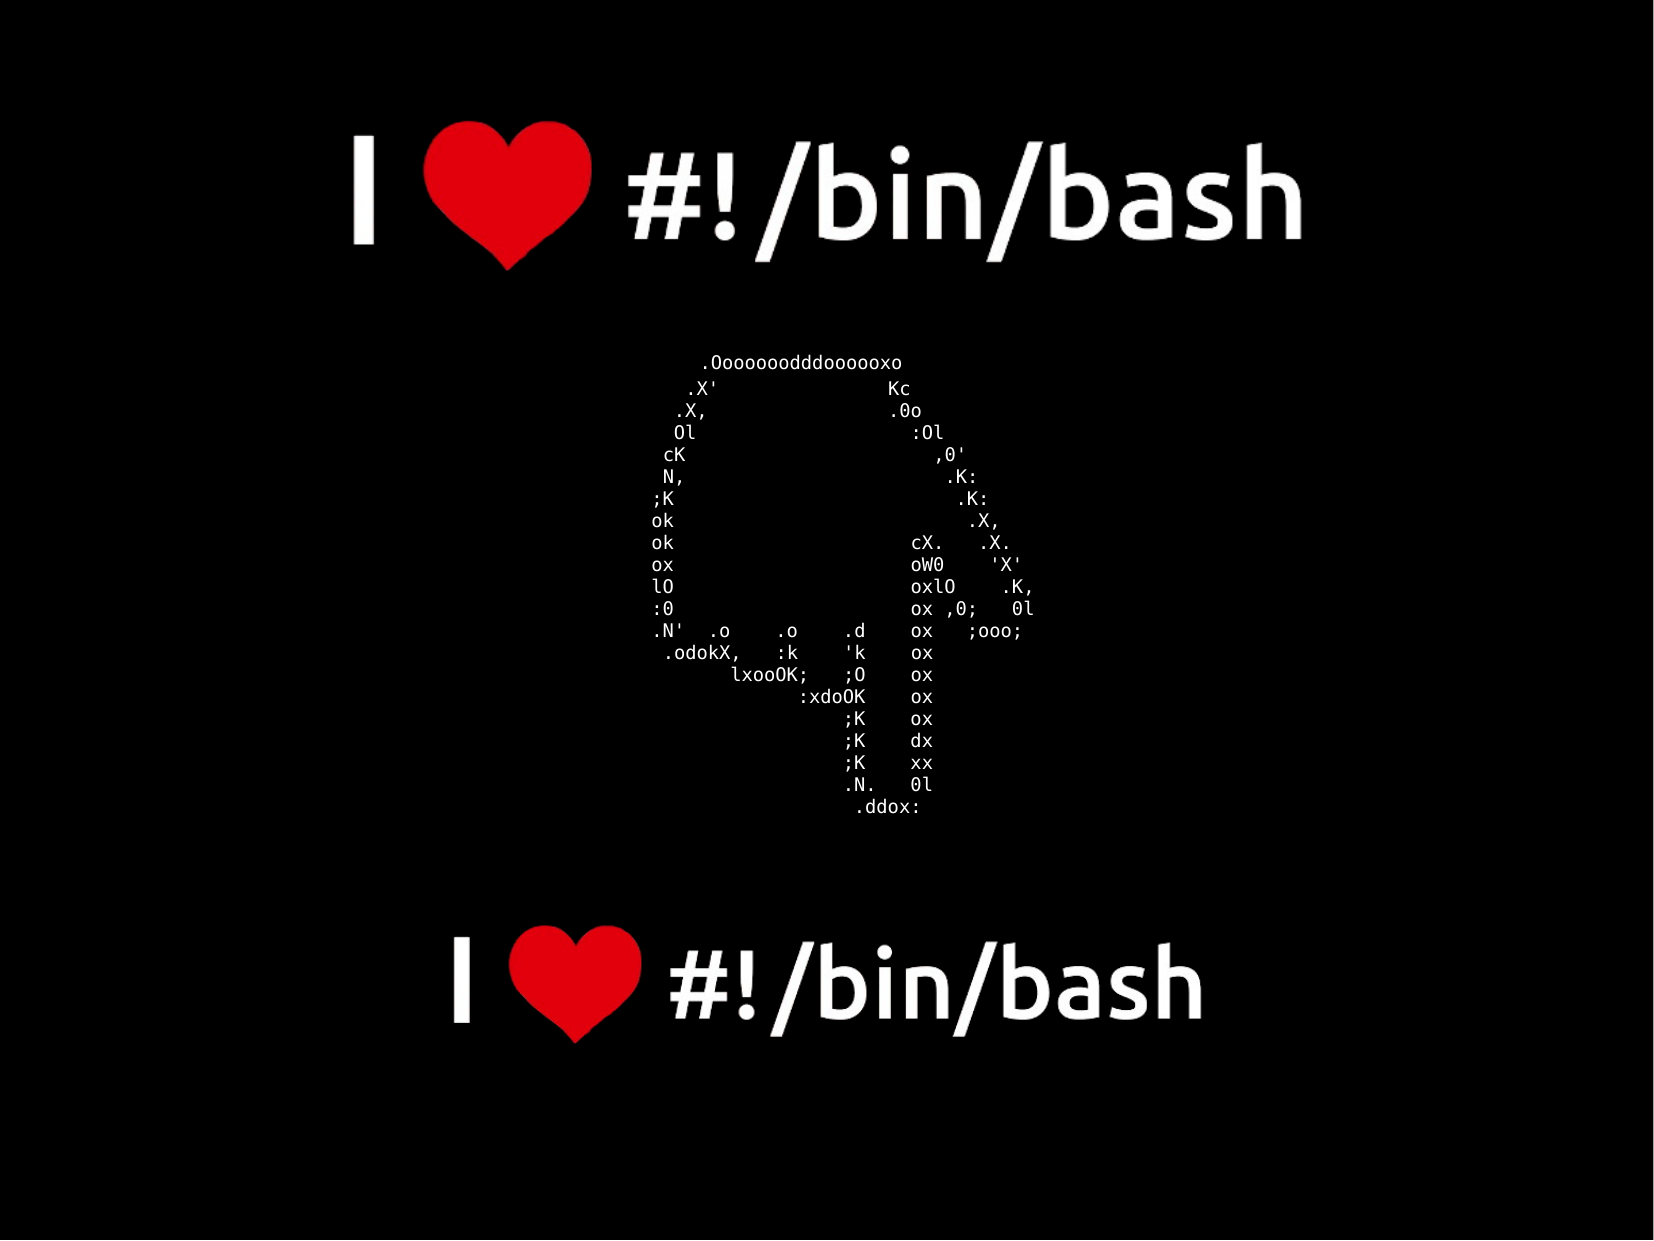

.Ooooooodddoooooxo
 .X' Kc
 .X, .0o
 Ol :Ol
 cK ,0'
 N, .K:
 ;K .K:
 ok .X,
 ok cX. .X.
 ox oW0 'X'
 lO oxlO .K,
 :0 ox ,0; 0l
 .N' .o .o .d ox ;ooo;
 .odokX, :k 'k ox
 lxooOK; ;O ox
 :xdoOK ox
 ;K ox
 ;K dx
 ;K xx
 .N. 0l
 .ddox: